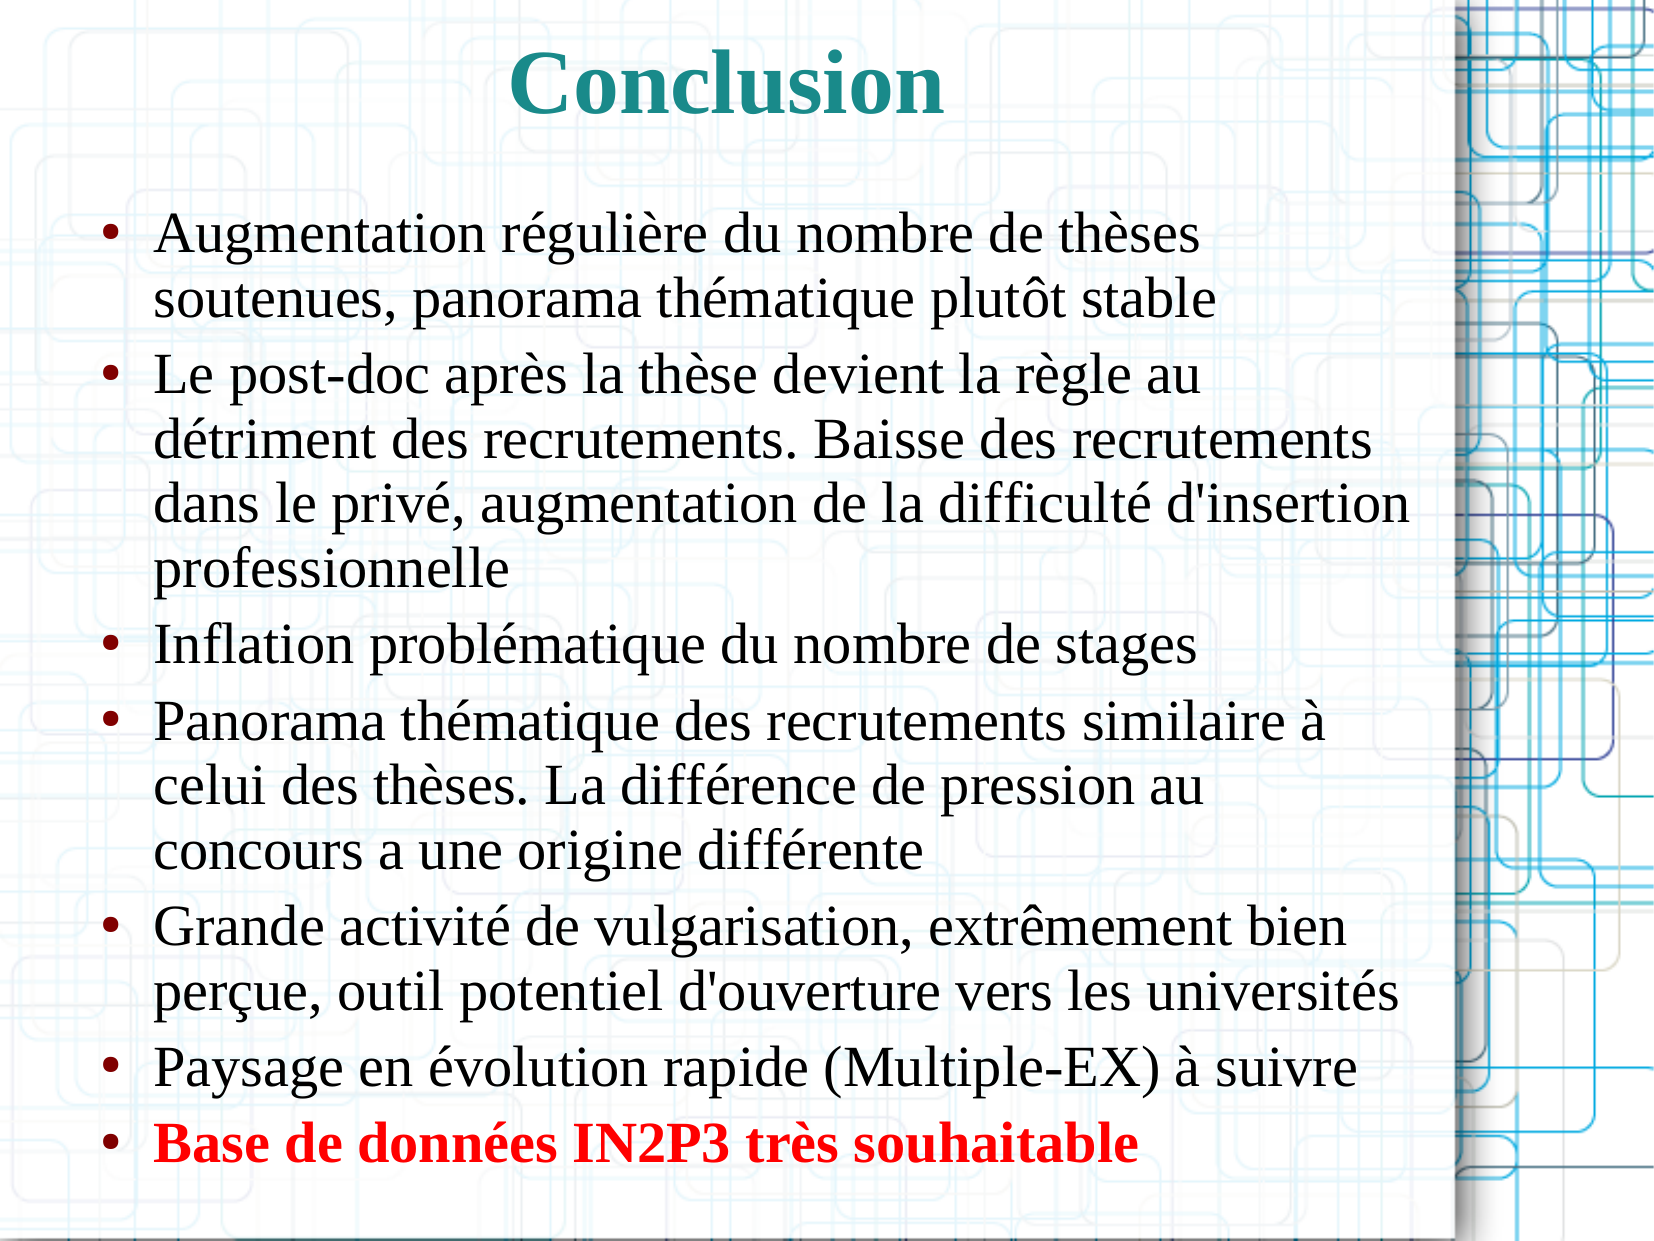

# Conclusion
Augmentation régulière du nombre de thèses soutenues, panorama thématique plutôt stable
Le post-doc après la thèse devient la règle au détriment des recrutements. Baisse des recrutements dans le privé, augmentation de la difficulté d'insertion professionnelle
Inflation problématique du nombre de stages
Panorama thématique des recrutements similaire à celui des thèses. La différence de pression au concours a une origine différente
Grande activité de vulgarisation, extrêmement bien perçue, outil potentiel d'ouverture vers les universités
Paysage en évolution rapide (Multiple-EX) à suivre
Base de données IN2P3 très souhaitable